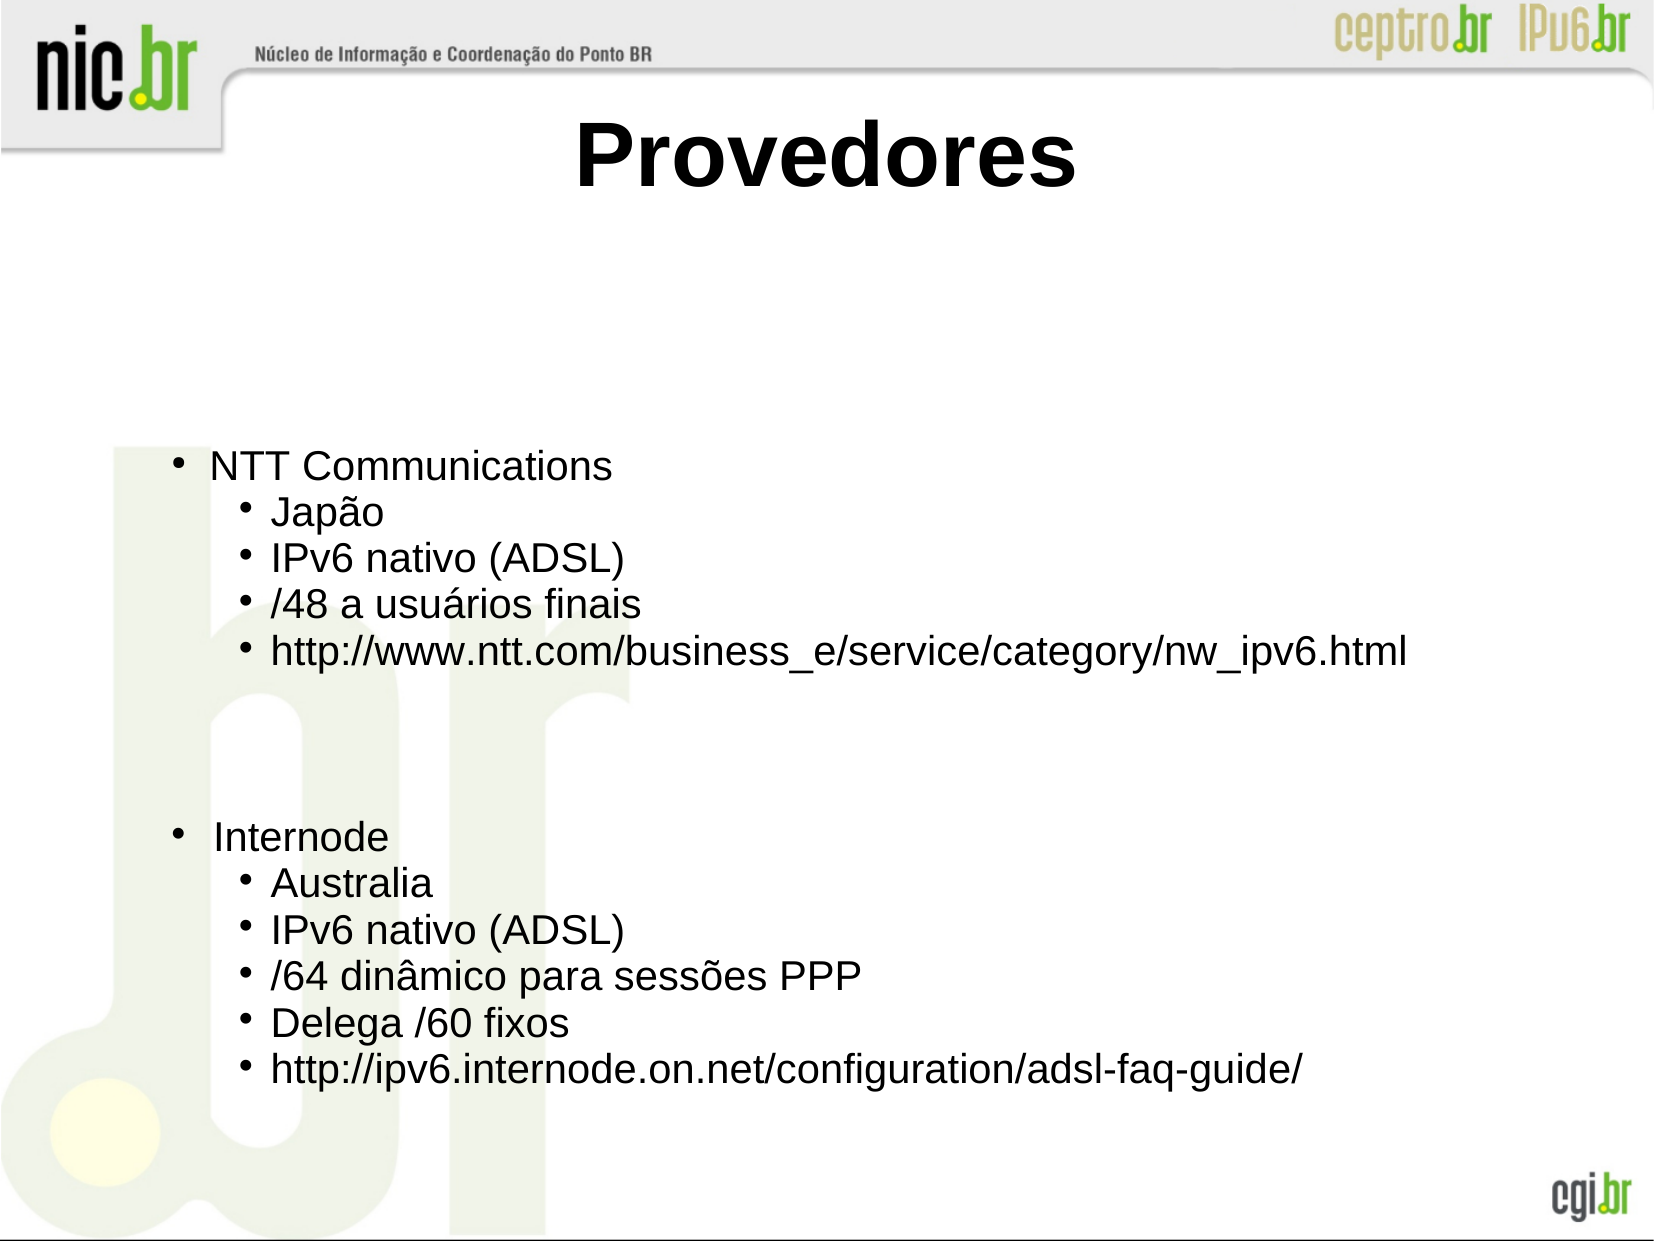

Provedores
 NTT Communications
Japão
IPv6 nativo (ADSL)
/48 a usuários finais
http://www.ntt.com/business_e/service/category/nw_ipv6.html
 Internode
Australia
IPv6 nativo (ADSL)
/64 dinâmico para sessões PPP
Delega /60 fixos
http://ipv6.internode.on.net/configuration/adsl-faq-guide/